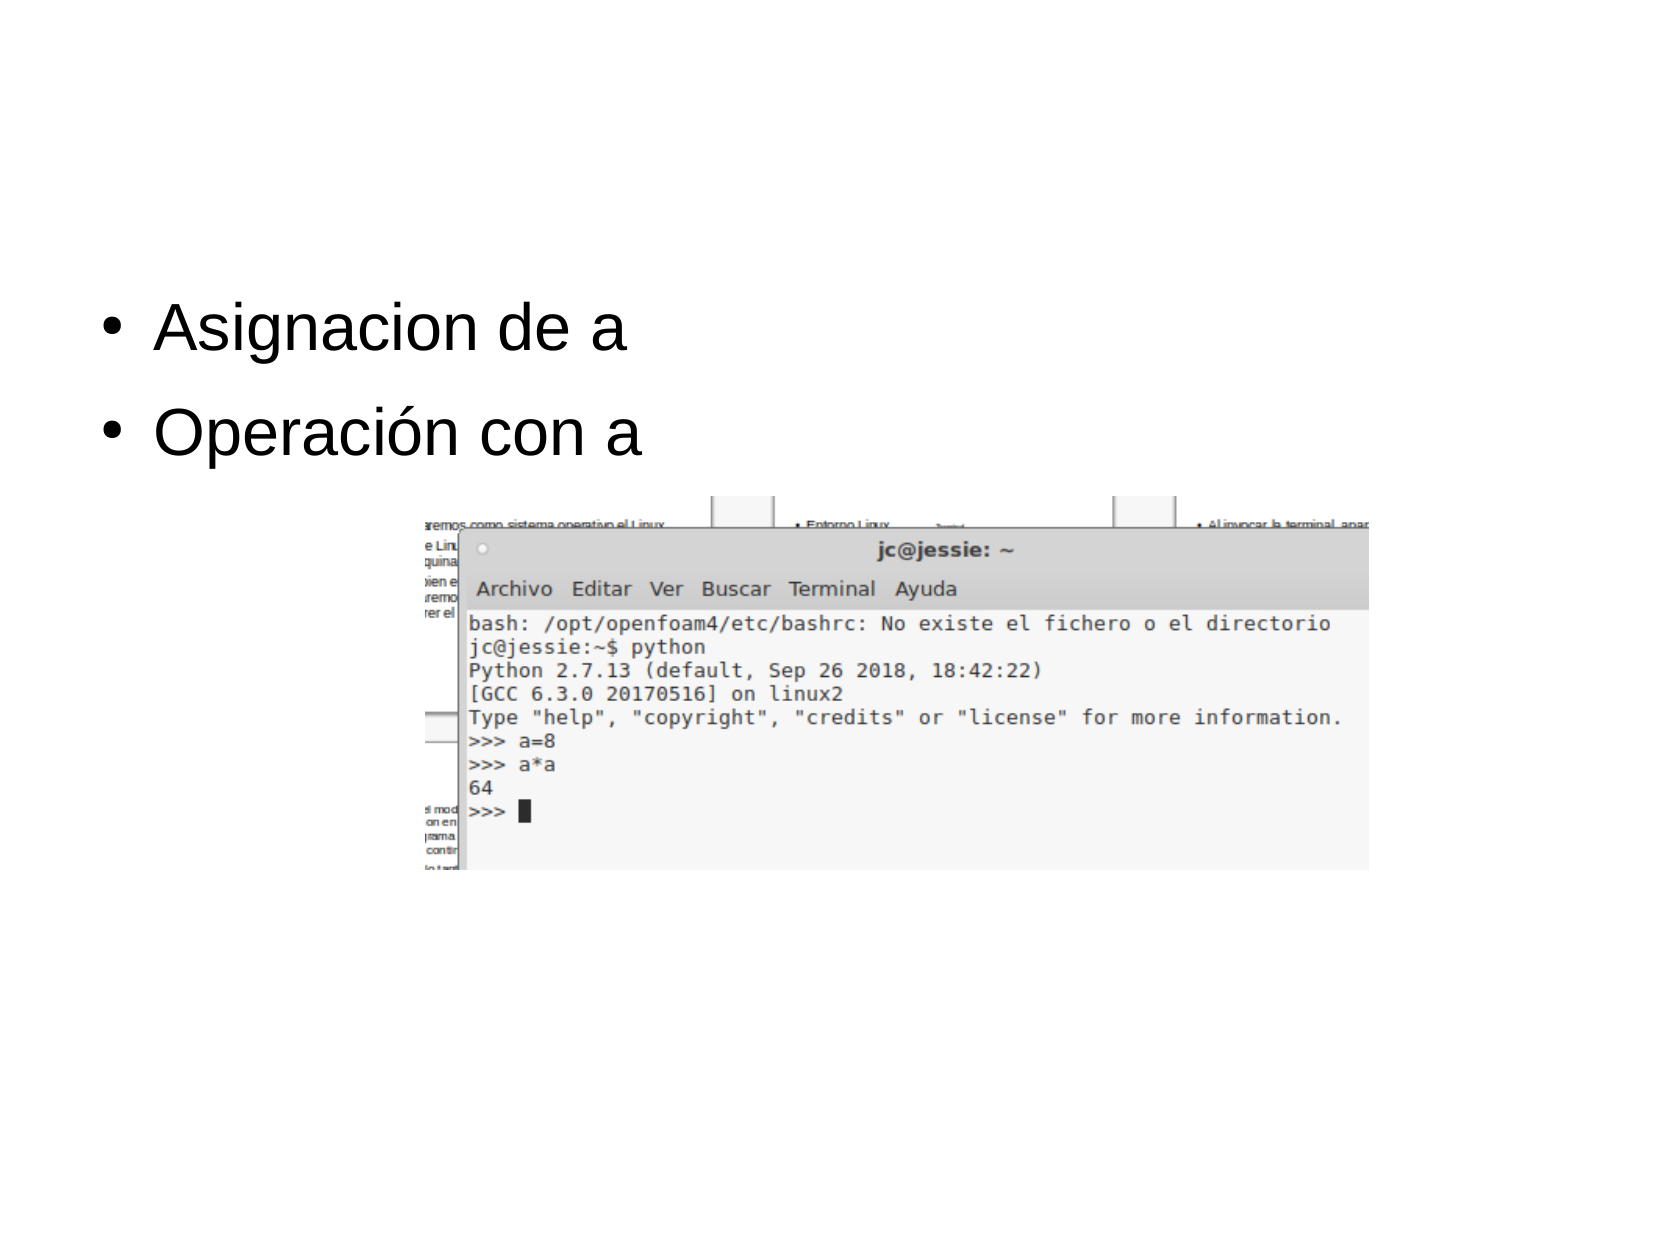

#
Asignacion de a
Operación con a